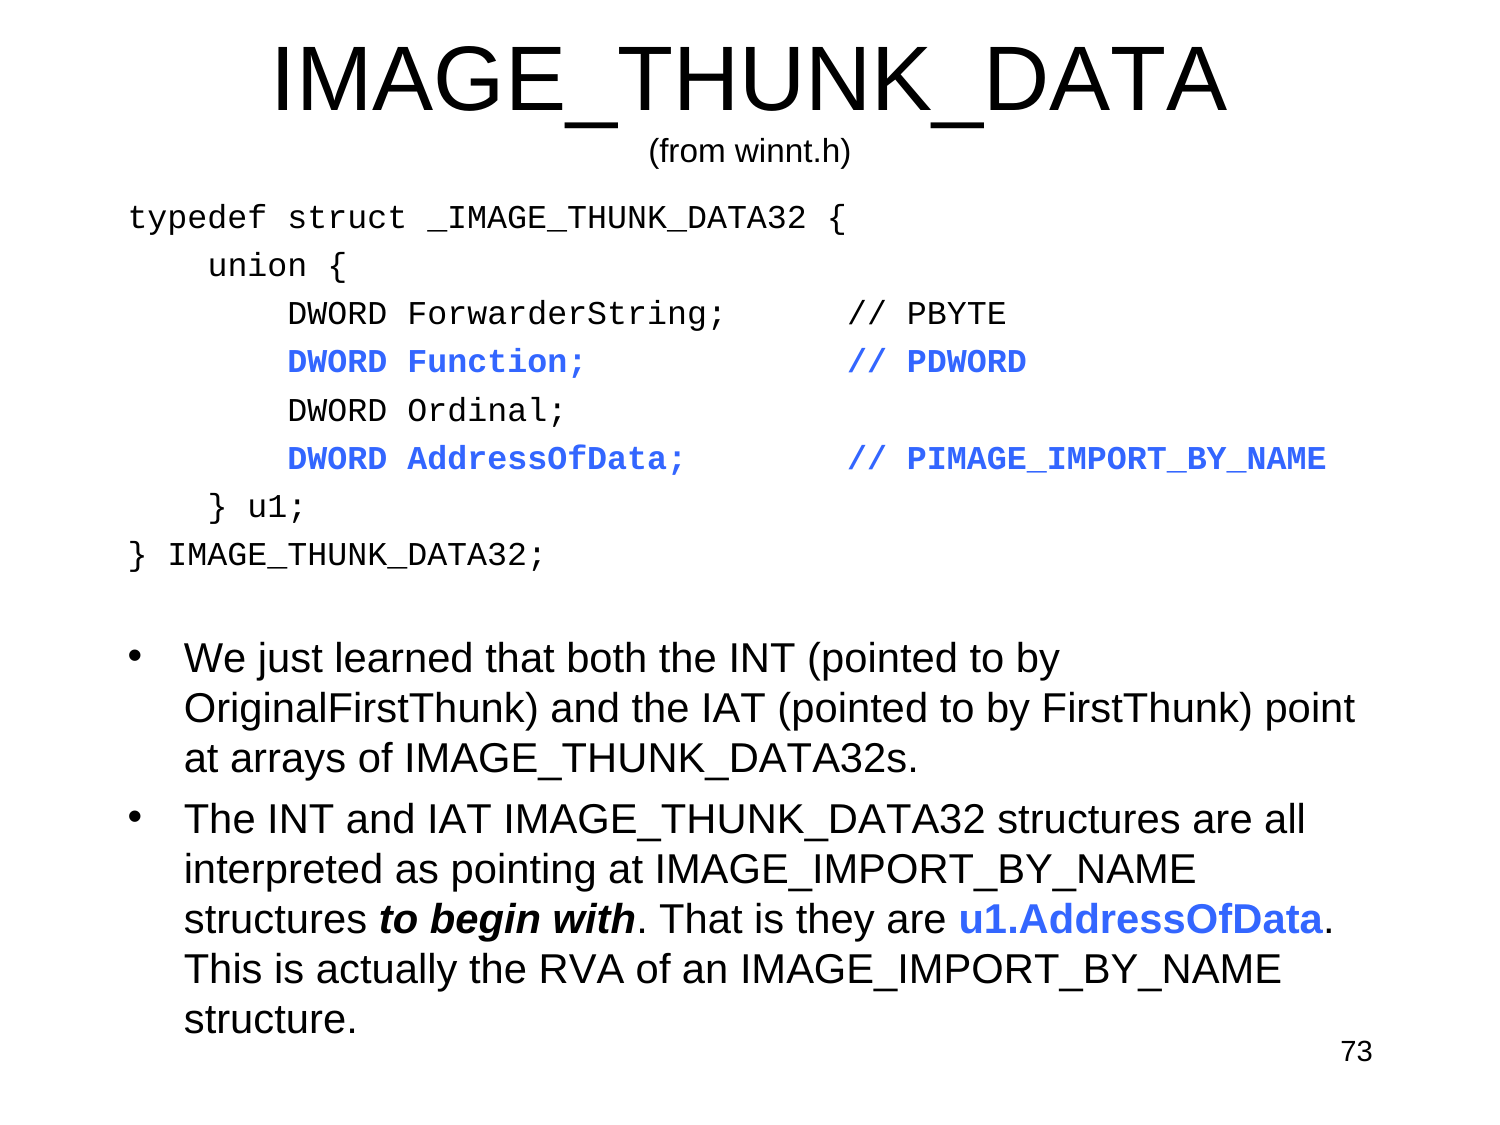

# IMAGE_THUNK_DATA (from winnt.h)
typedef struct _IMAGE_THUNK_DATA32 {
 union {
 DWORD ForwarderString; // PBYTE
 DWORD Function; // PDWORD
 DWORD Ordinal;
 DWORD AddressOfData; // PIMAGE_IMPORT_BY_NAME
 } u1;
} IMAGE_THUNK_DATA32;
We just learned that both the INT (pointed to by OriginalFirstThunk) and the IAT (pointed to by FirstThunk) point at arrays of IMAGE_THUNK_DATA32s.
The INT and IAT IMAGE_THUNK_DATA32 structures are all interpreted as pointing at IMAGE_IMPORT_BY_NAME structures to begin with. That is they are u1.AddressOfData. This is actually the RVA of an IMAGE_IMPORT_BY_NAME structure.